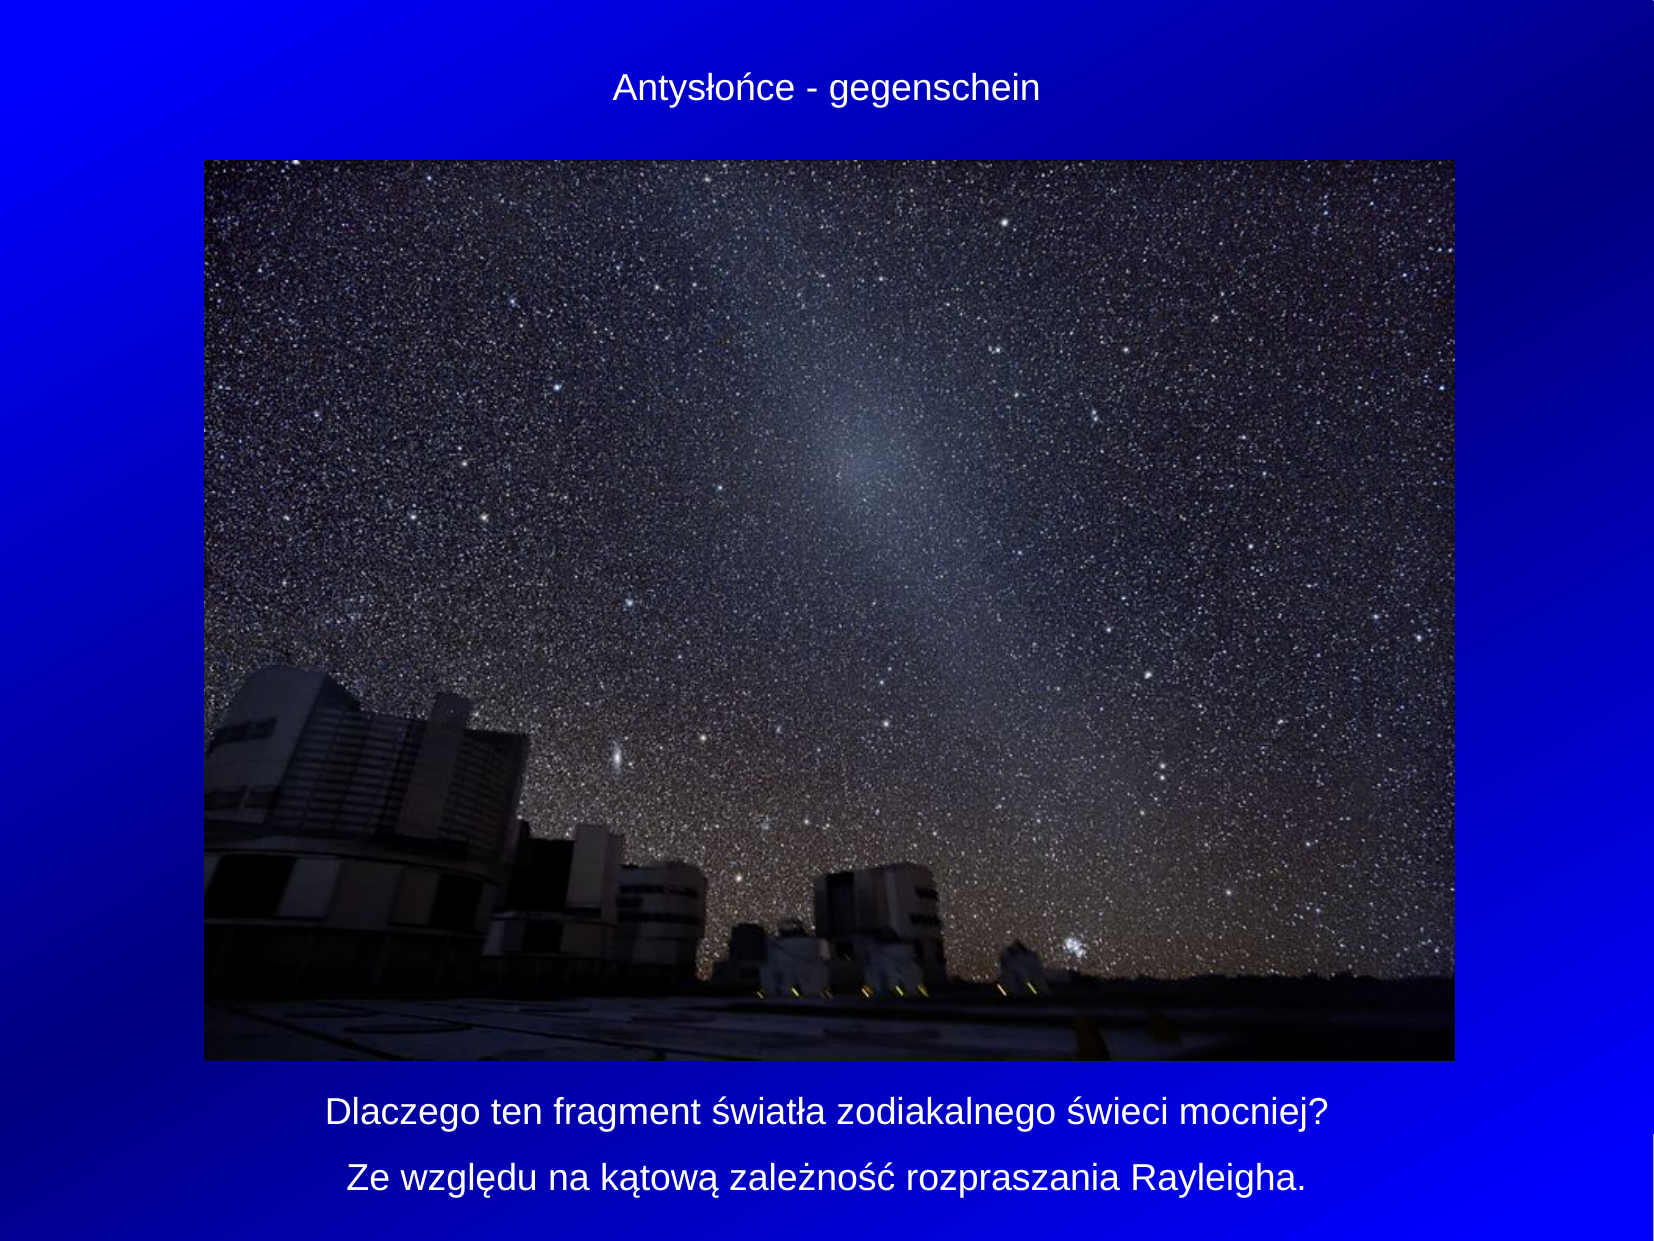

Antysłońce - gegenschein
Dlaczego ten fragment światła zodiakalnego świeci mocniej?
Ze względu na kątową zależność rozpraszania Rayleigha.